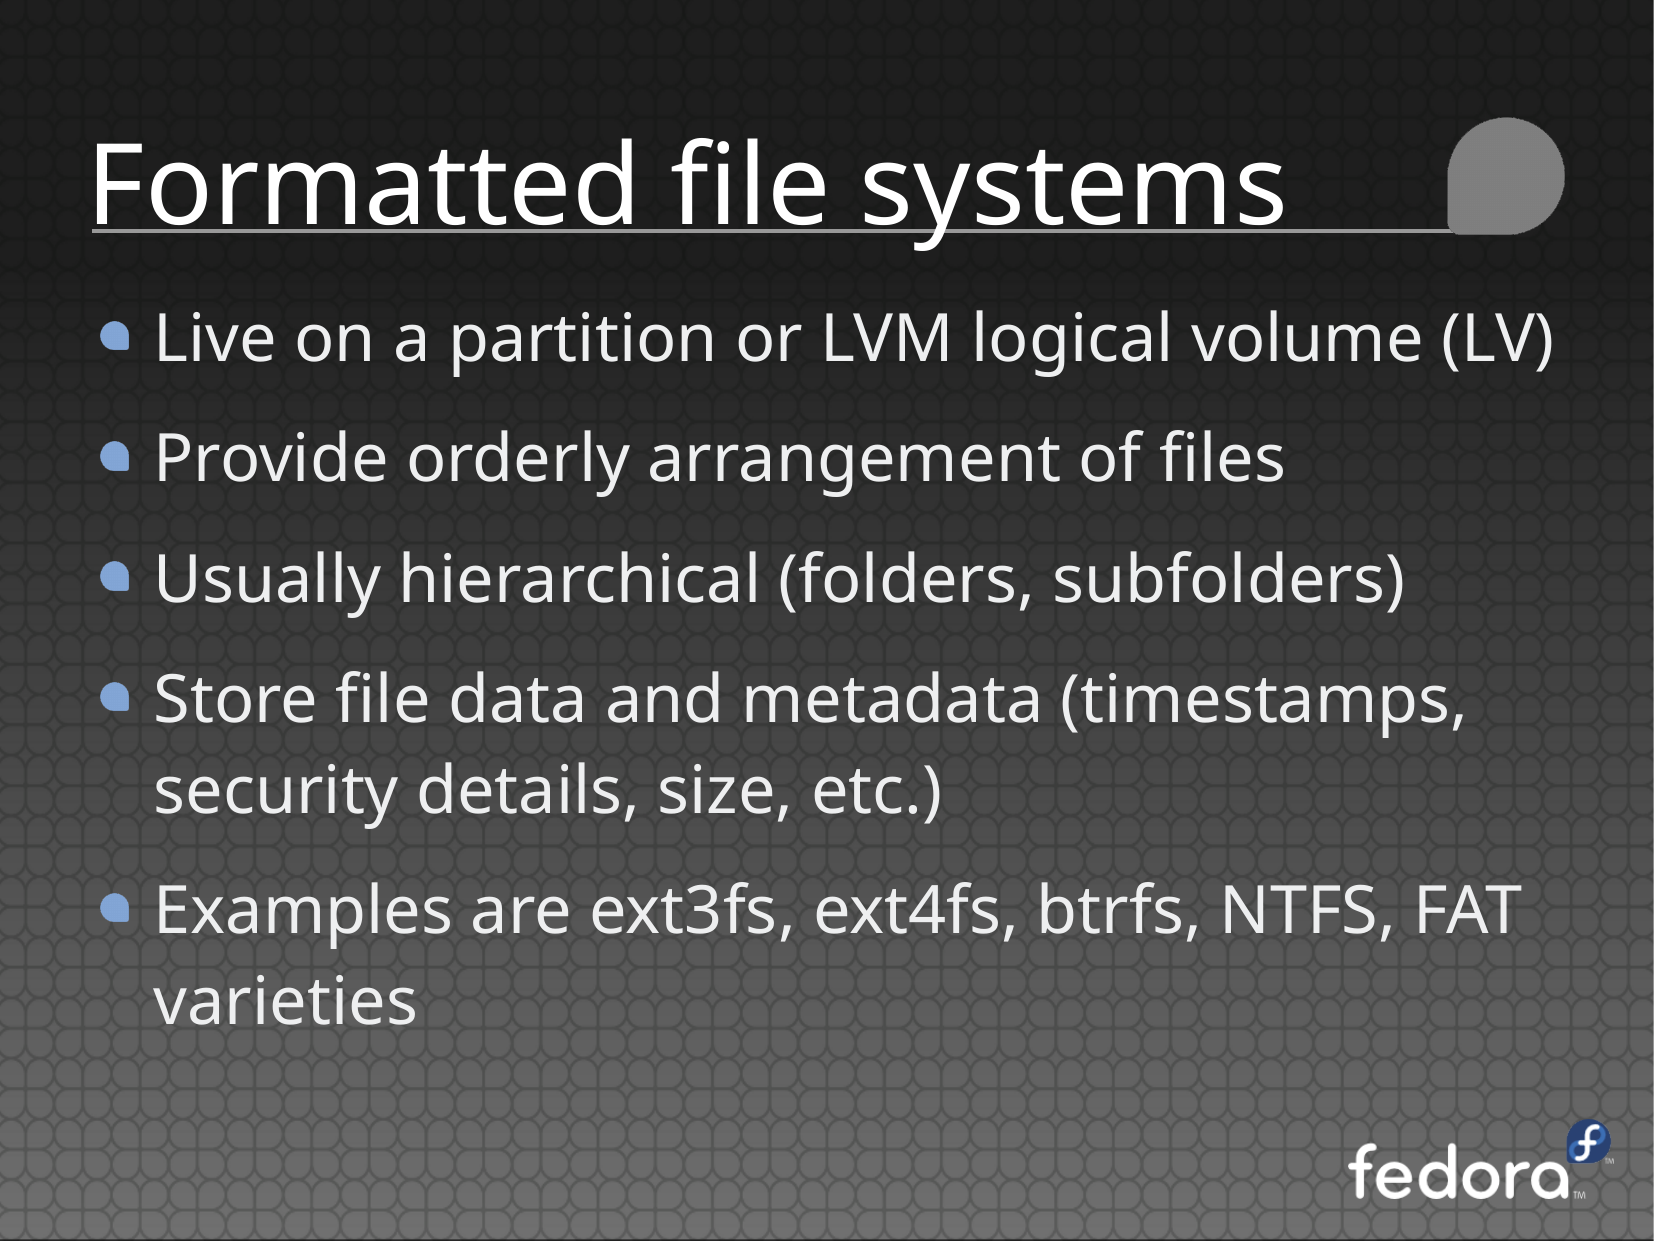

# Formatted file systems
Live on a partition or LVM logical volume (LV)
Provide orderly arrangement of files
Usually hierarchical (folders, subfolders)
Store file data and metadata (timestamps, security details, size, etc.)
Examples are ext3fs, ext4fs, btrfs, NTFS, FAT varieties